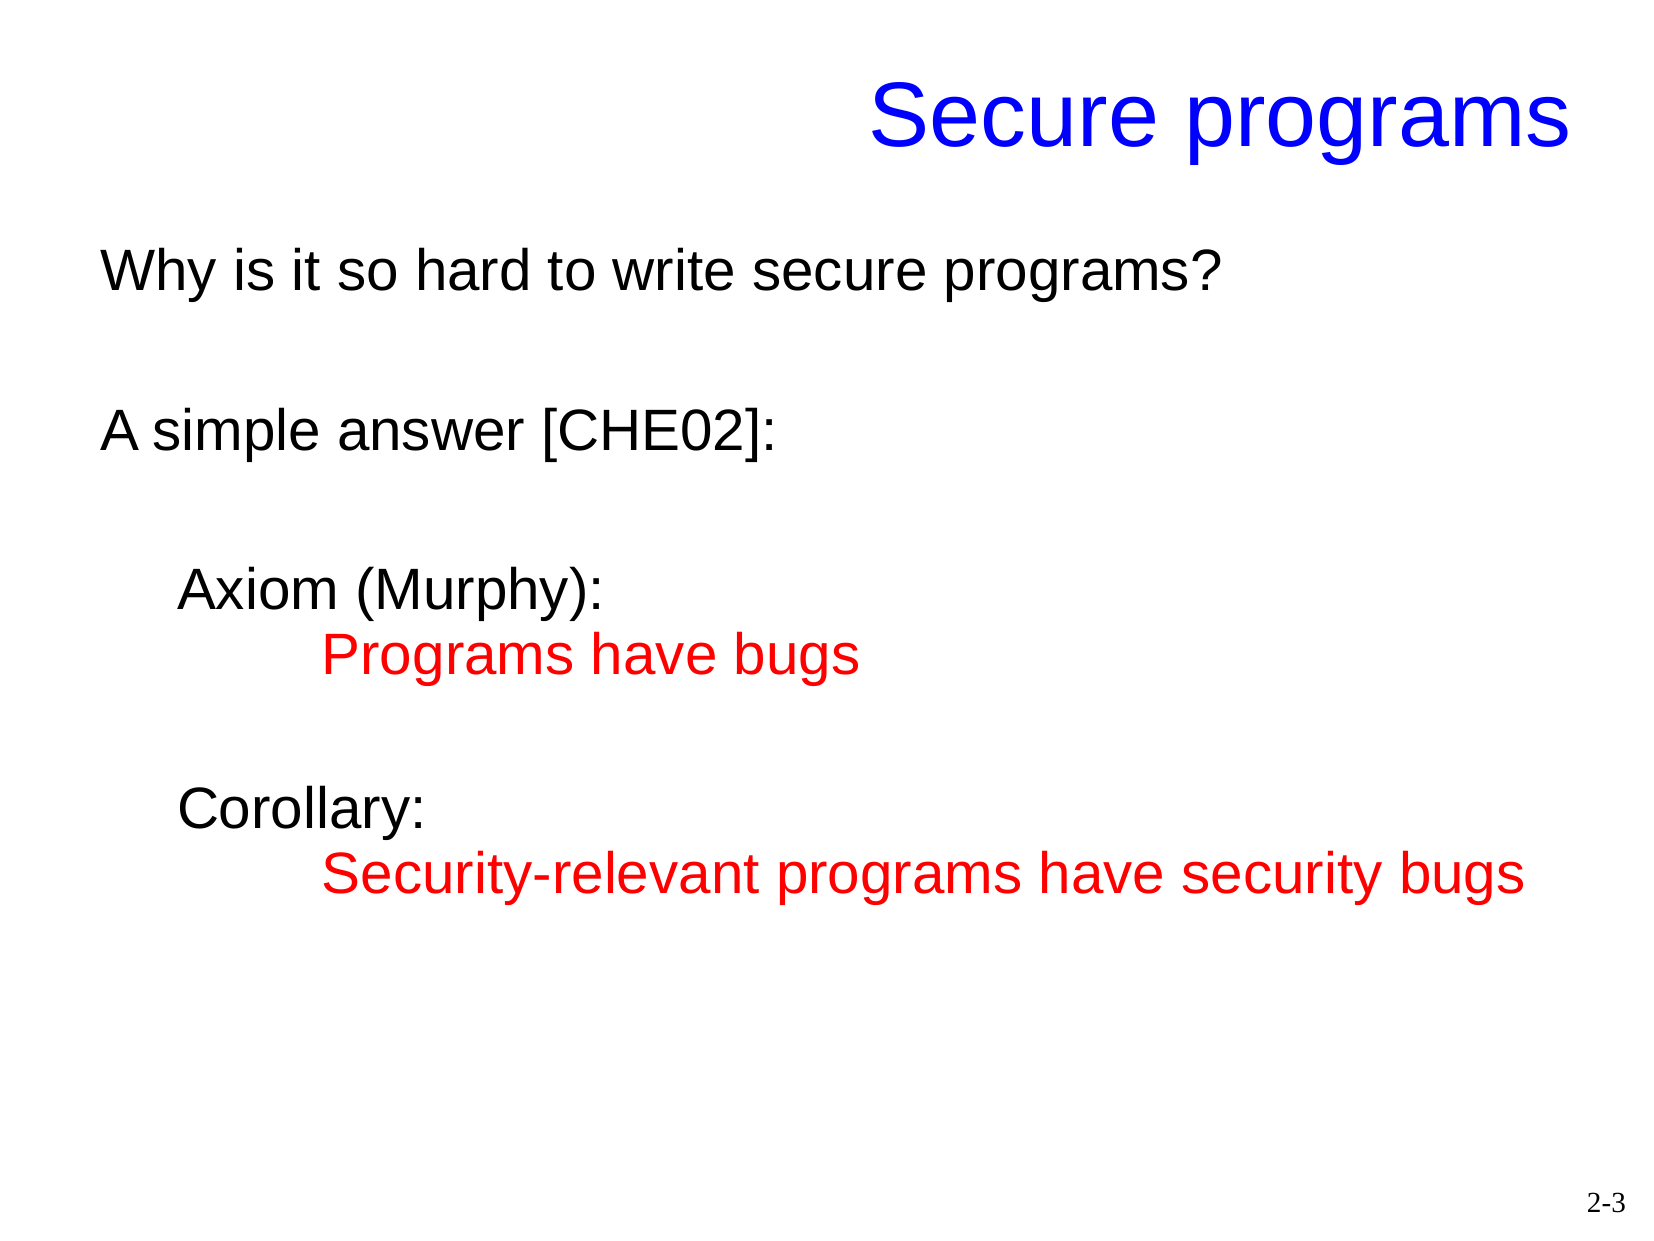

# Secure programs
Why is it so hard to write secure programs?
A simple answer [CHE02]:
Axiom (Murphy):
 Programs have bugs
Corollary:
 Security-relevant programs have security bugs